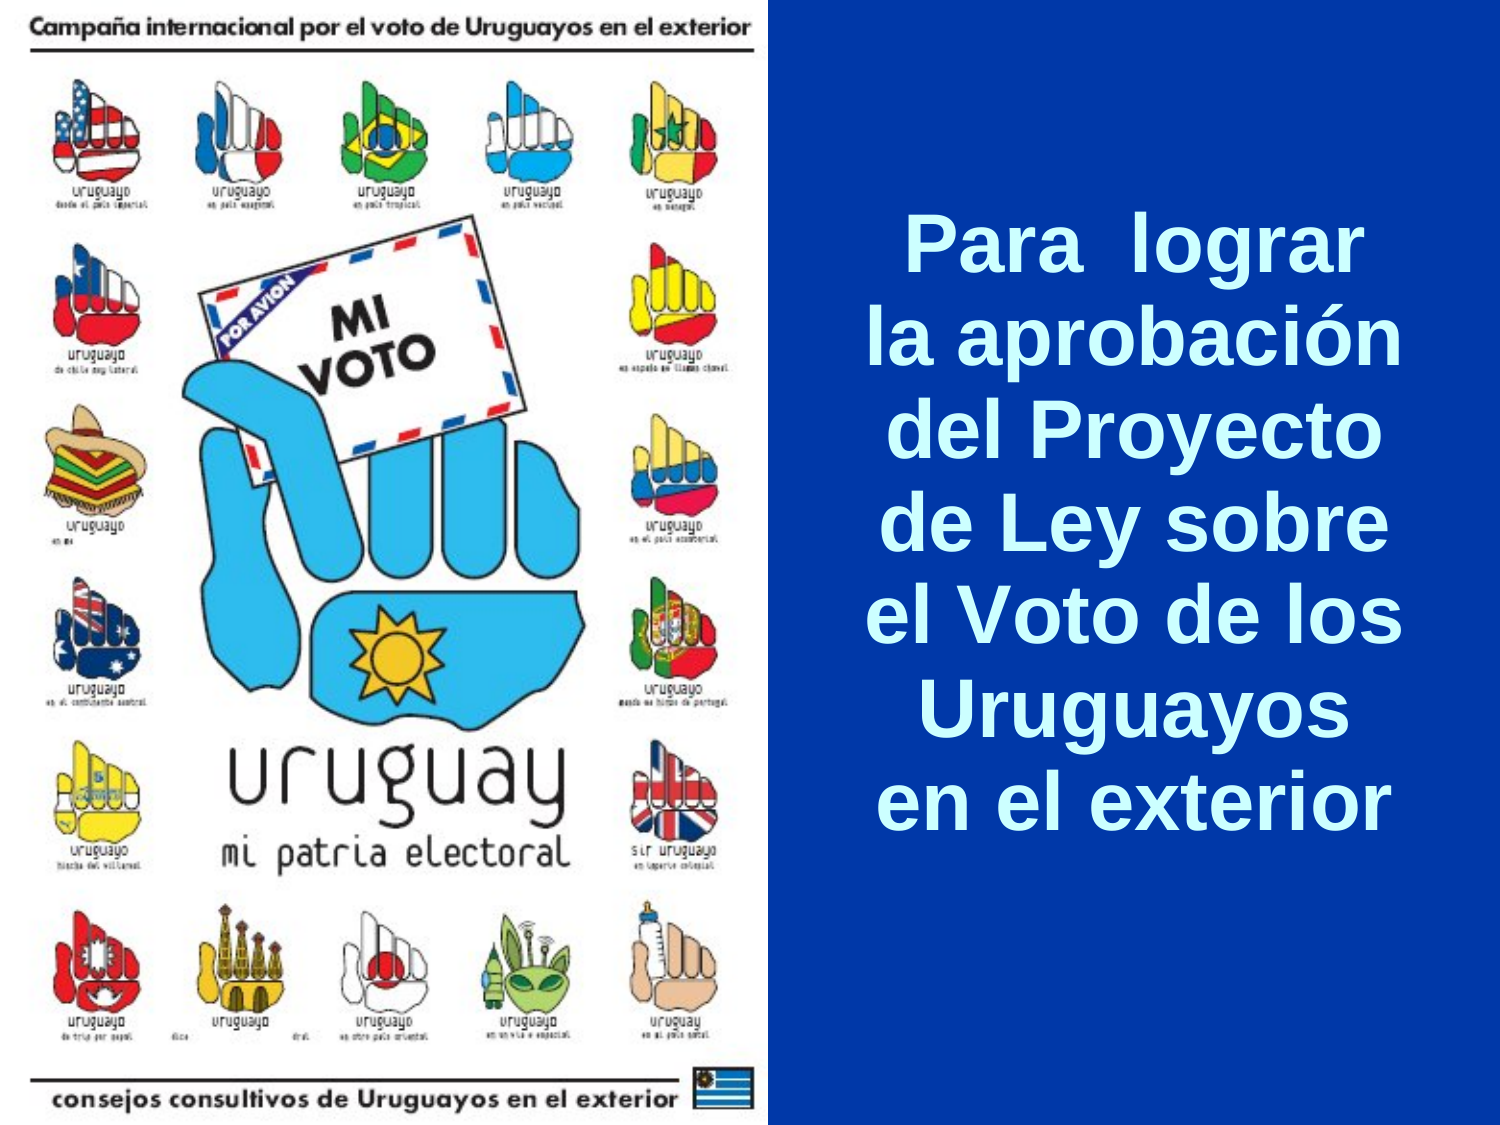

# Para lograr la aprobación del Proyecto de Ley sobre el Voto de los Uruguayos en el exterior